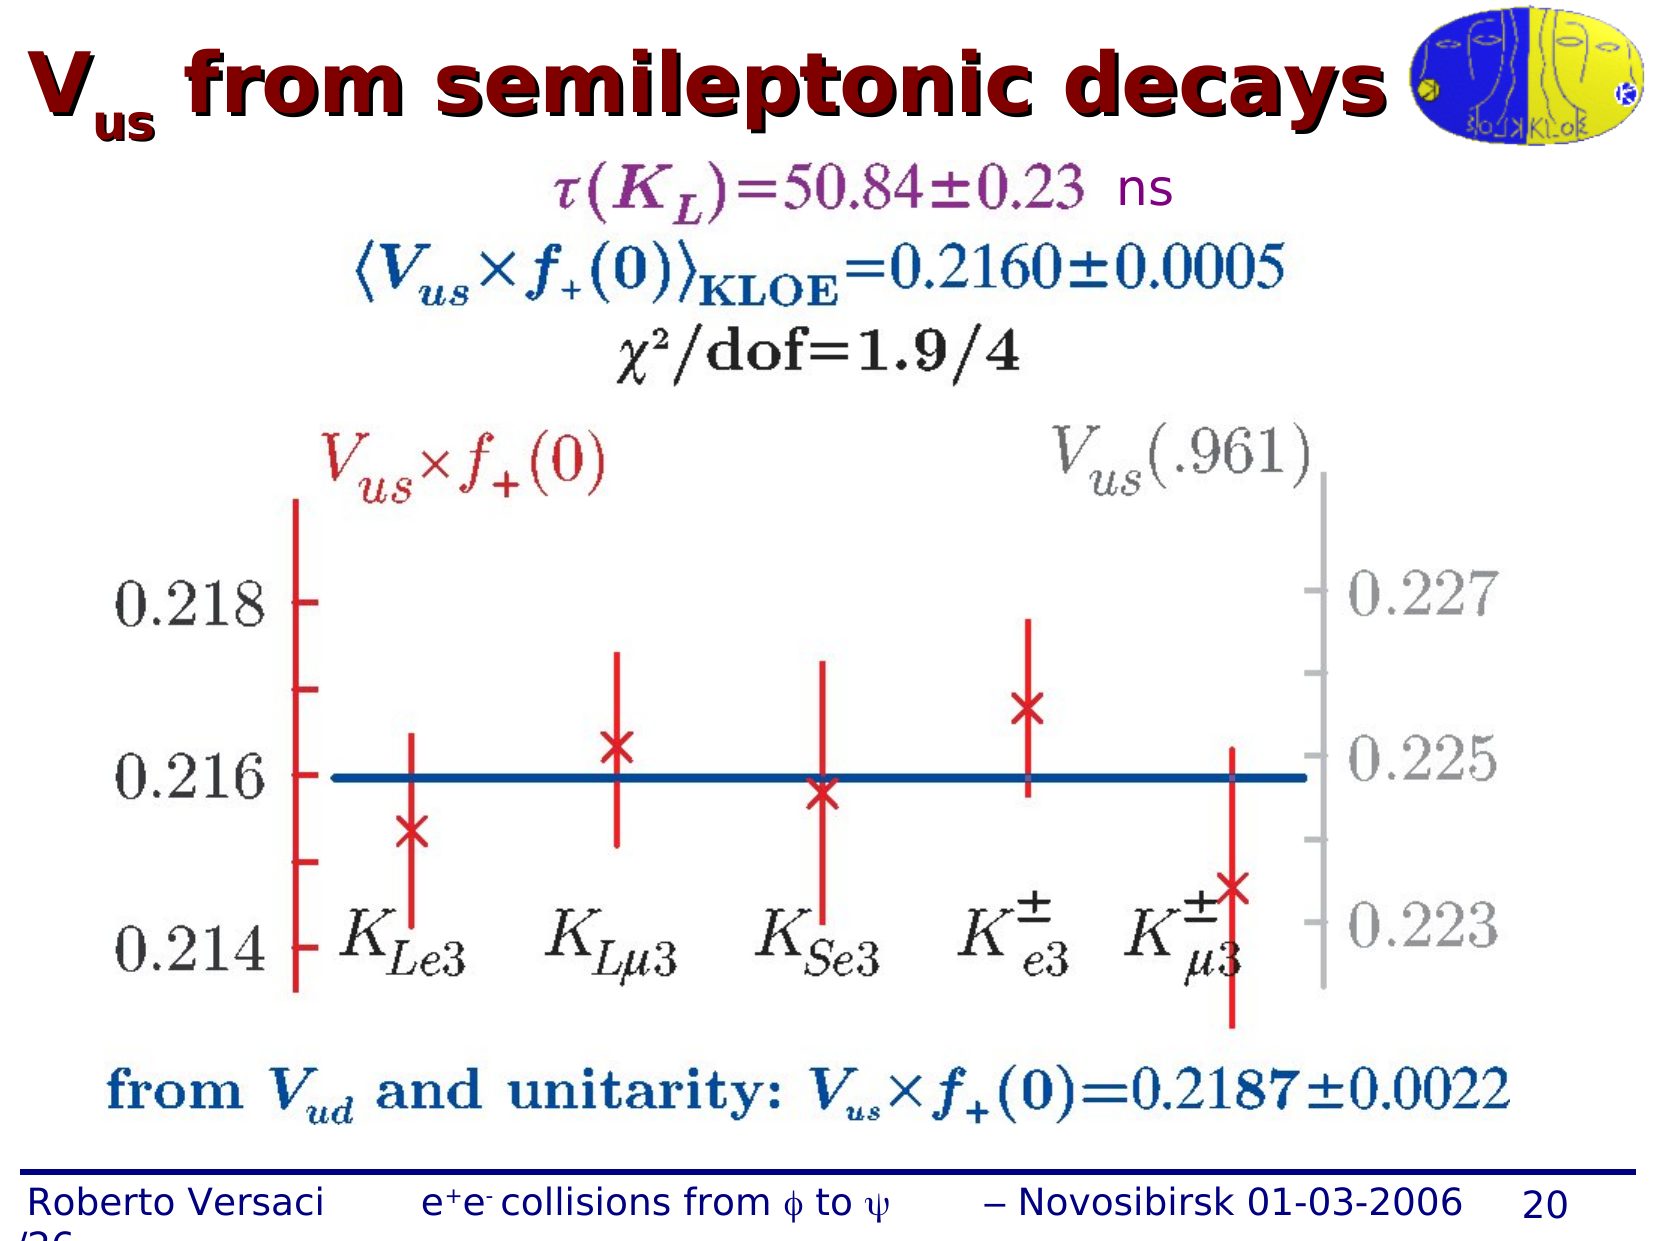

# Vus from semileptonic decays
ns
20